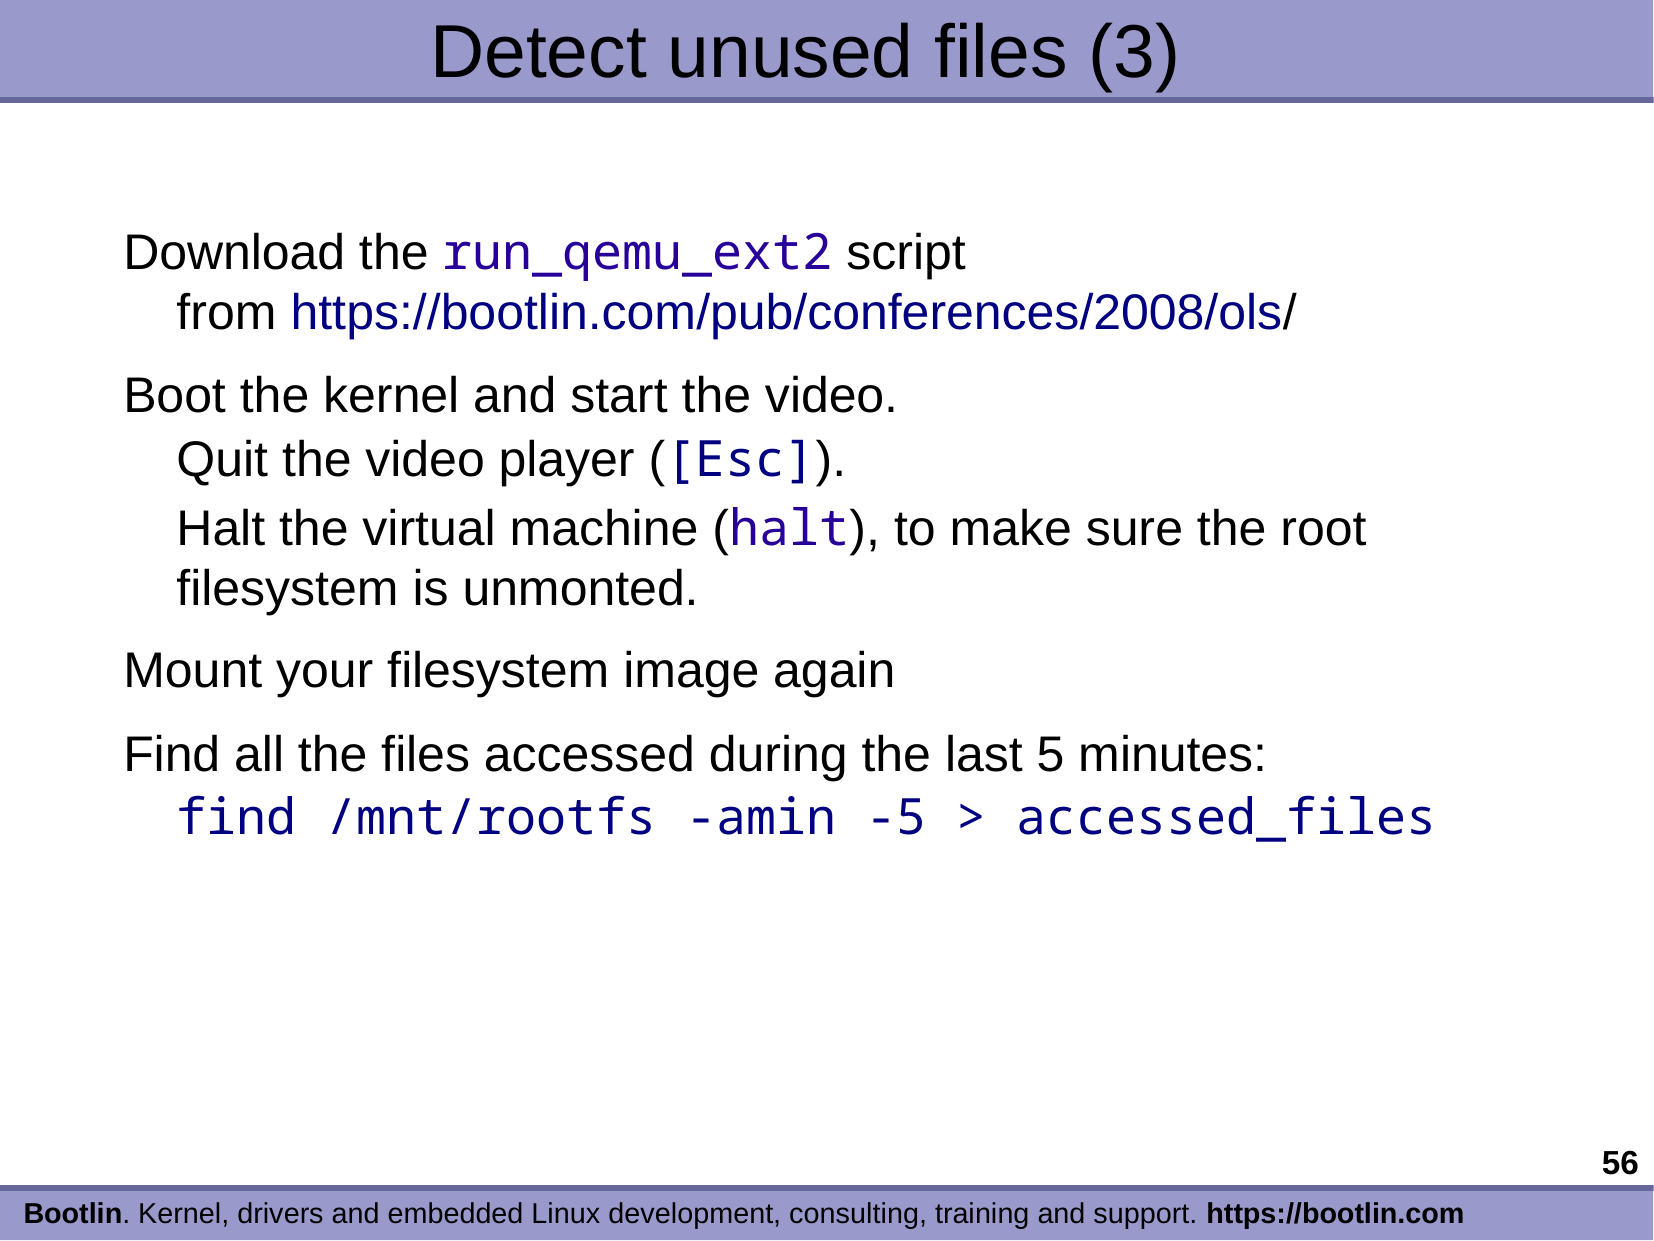

# Detect unused files (3)
Download the run_qemu_ext2 script
from https://bootlin.com/pub/conferences/2008/ols/
Boot the kernel and start the video.
Quit the video player ([Esc]).
Halt the virtual machine (halt), to make sure the root filesystem is unmonted.
Mount your filesystem image again
Find all the files accessed during the last 5 minutes:
find /mnt/rootfs -amin -5 > accessed_files